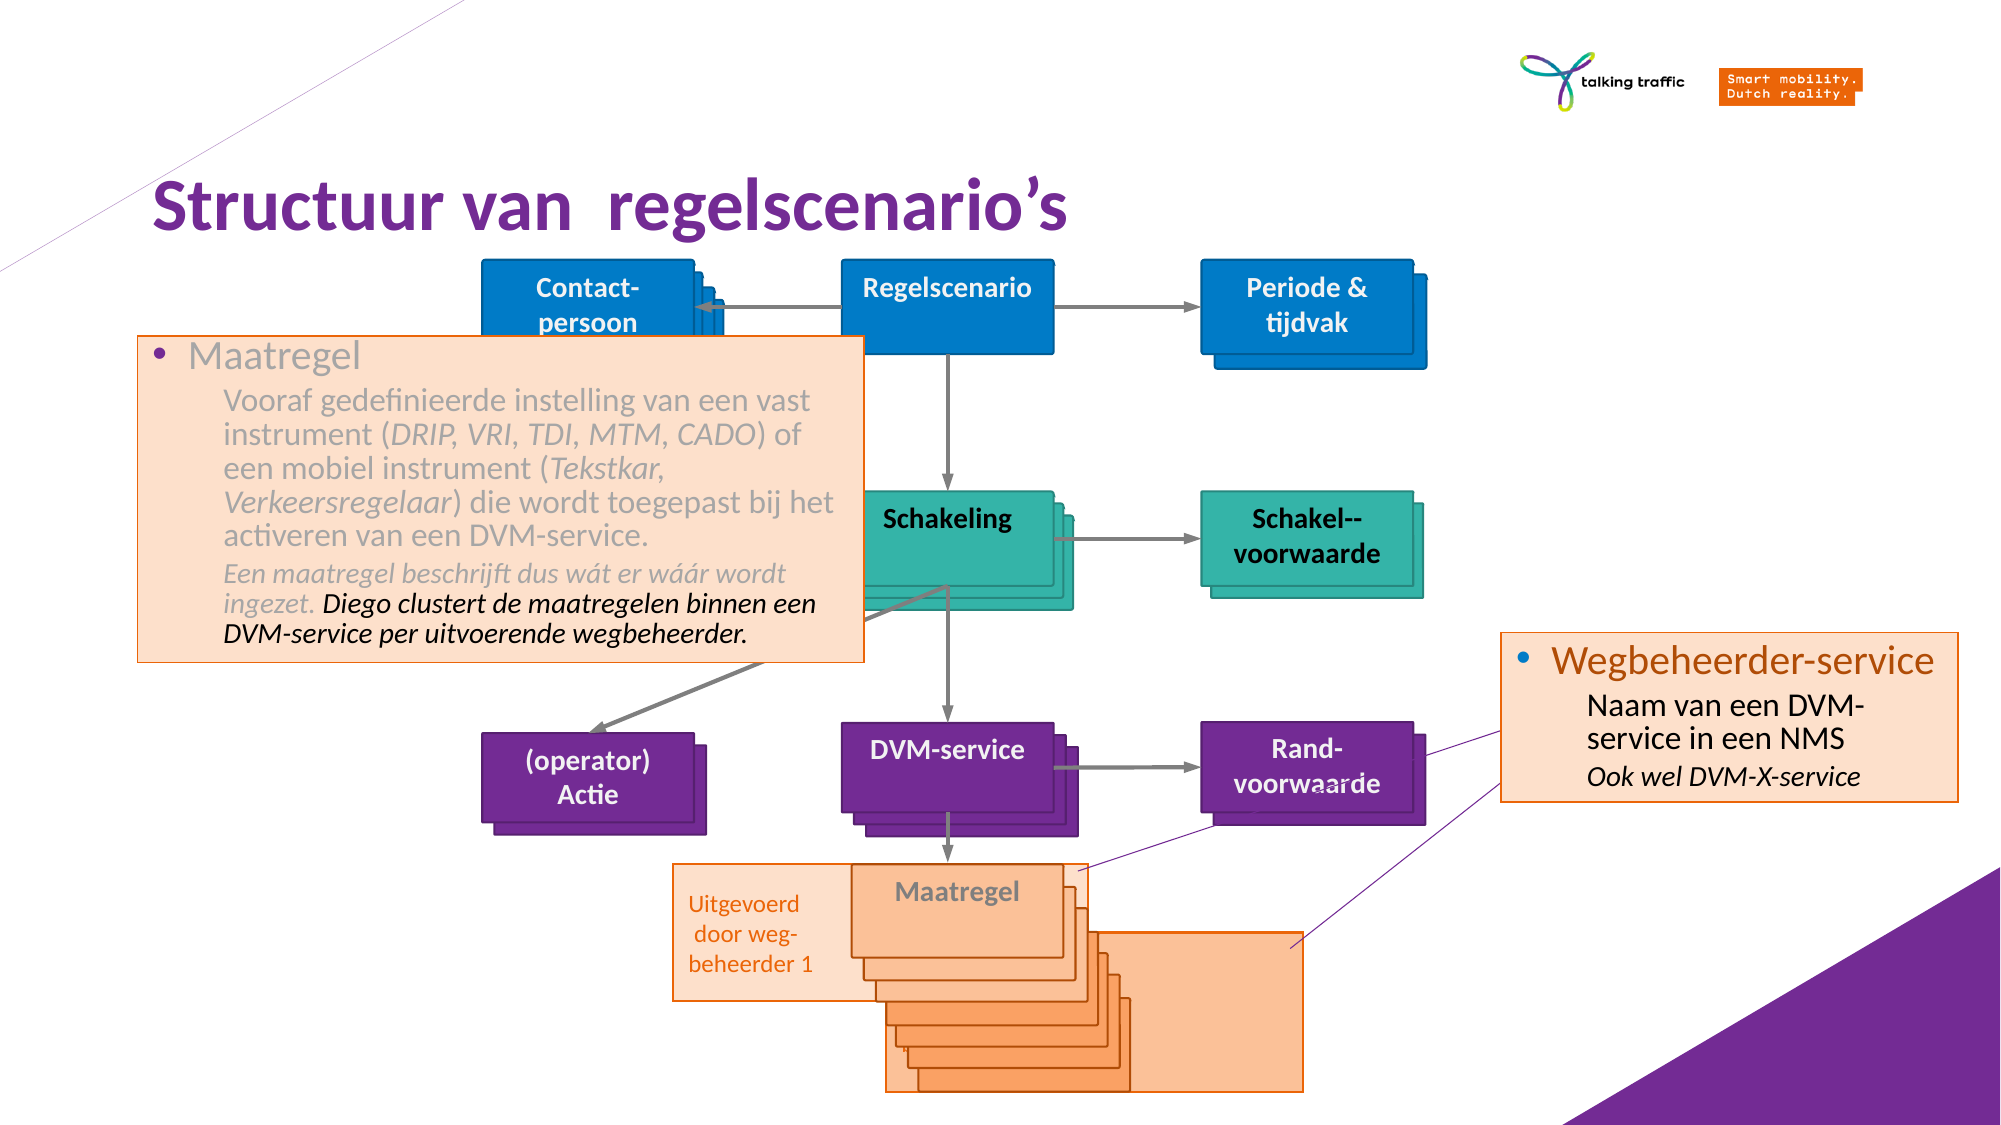

# Structuur van regelscenario’s
Contact-persoon
Regelscenario
Periode & tijdvak
Contact-persoon
Periode & tijdvak
Contact-persoon
Contact-persoon
Schakeling
Schakel--voorwaarde
Schakel--voorwaarde
Schakeling
Schakeling
Rand-voorwaarde
DVM-service
(operator)
Actie
Rand-voorwaarde
DVM-service
(operator)
Actie
DVM-service
Uitgevoerd
 door weg-
beheerder 1
Maatregel
Uitgevoerd
 door weg-
beheerder 2
Maatregel
Vooraf gedefinieerde instelling van een vast instrument (DRIP, VRI, TDI, MTM, CADO) of een mobiel instrument (Tekstkar, Verkeersregelaar) die wordt toegepast bij het activeren van een DVM-service.
Een maatregel beschrijft dus wát er wáár wordt ingezet. Diego clustert de maatregelen binnen een DVM-service per uitvoerende wegbeheerder.
Wegbeheerder-service
Naam van een DVM-service in een NMS
Ook wel DVM-X-service
59
59